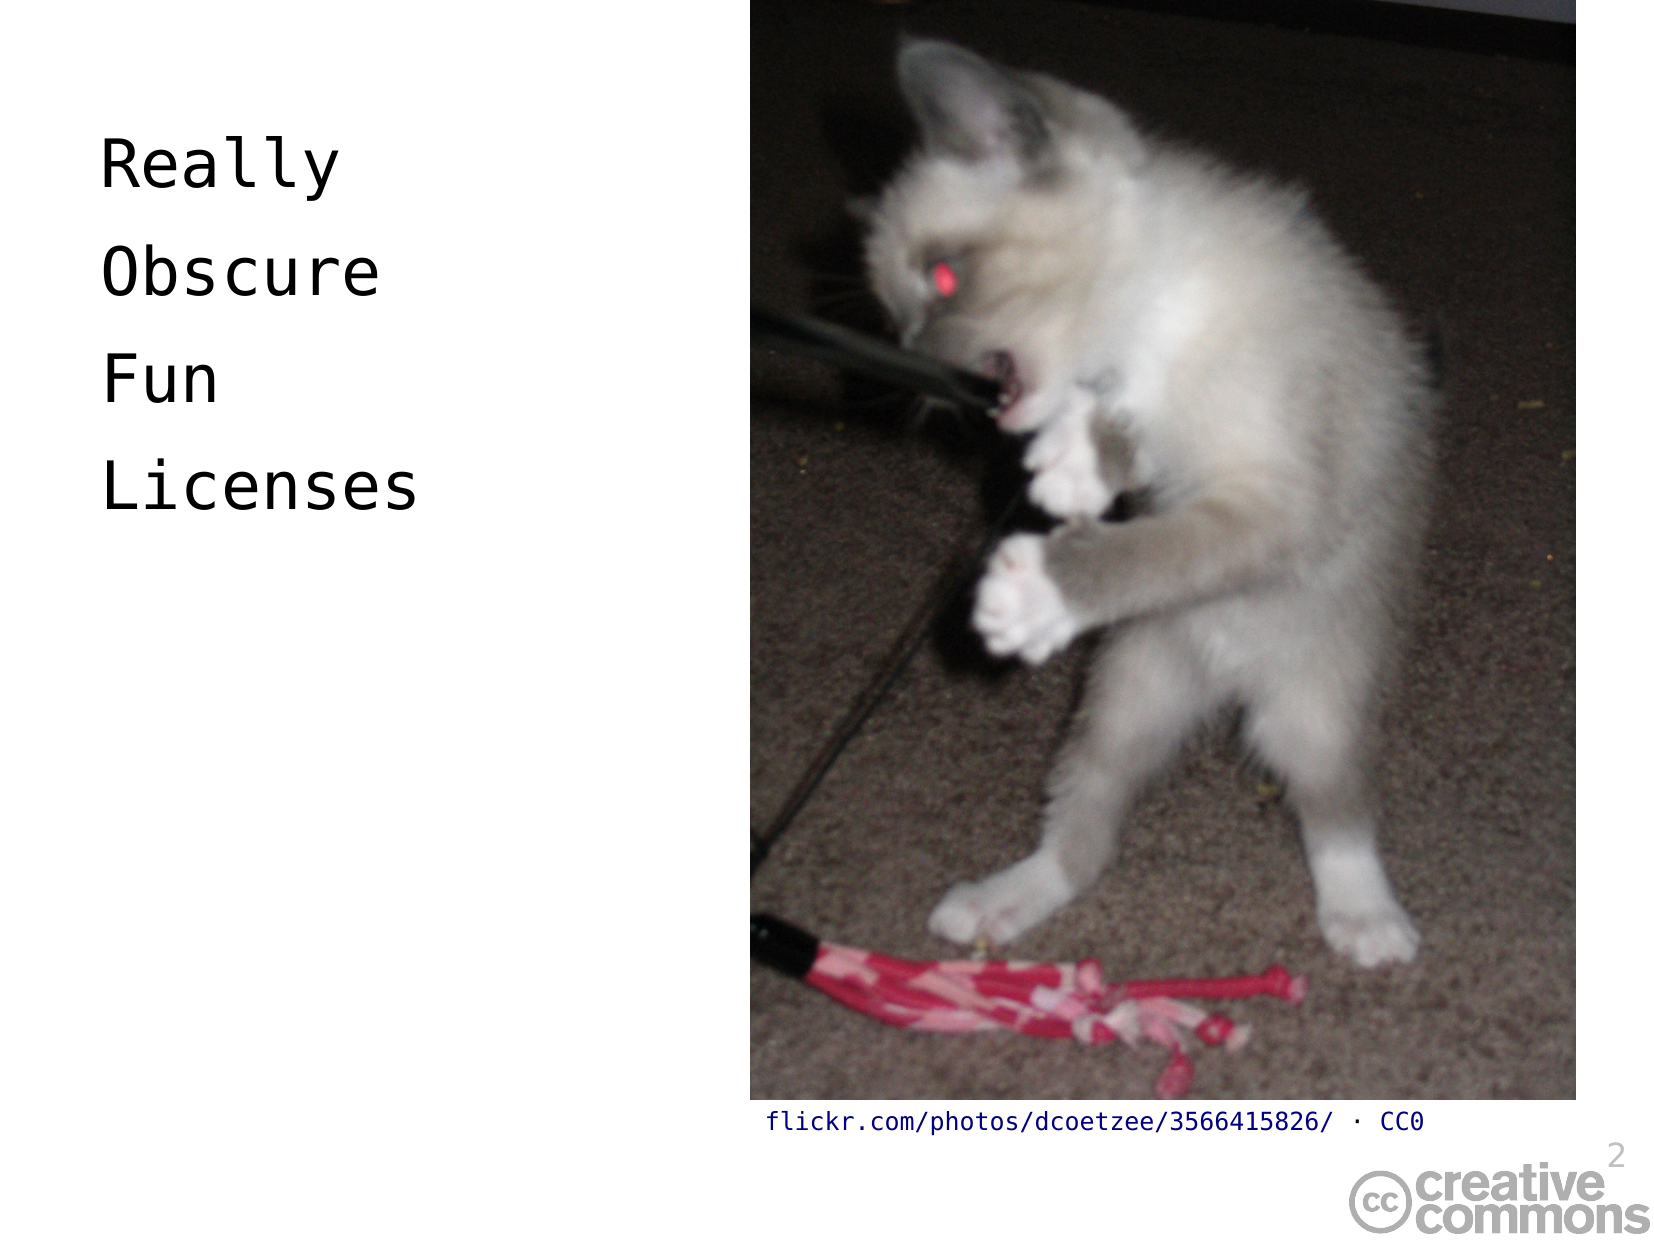

# Really
Obscure
Fun
Licenses
flickr.com/photos/dcoetzee/3566415826/ · CC0